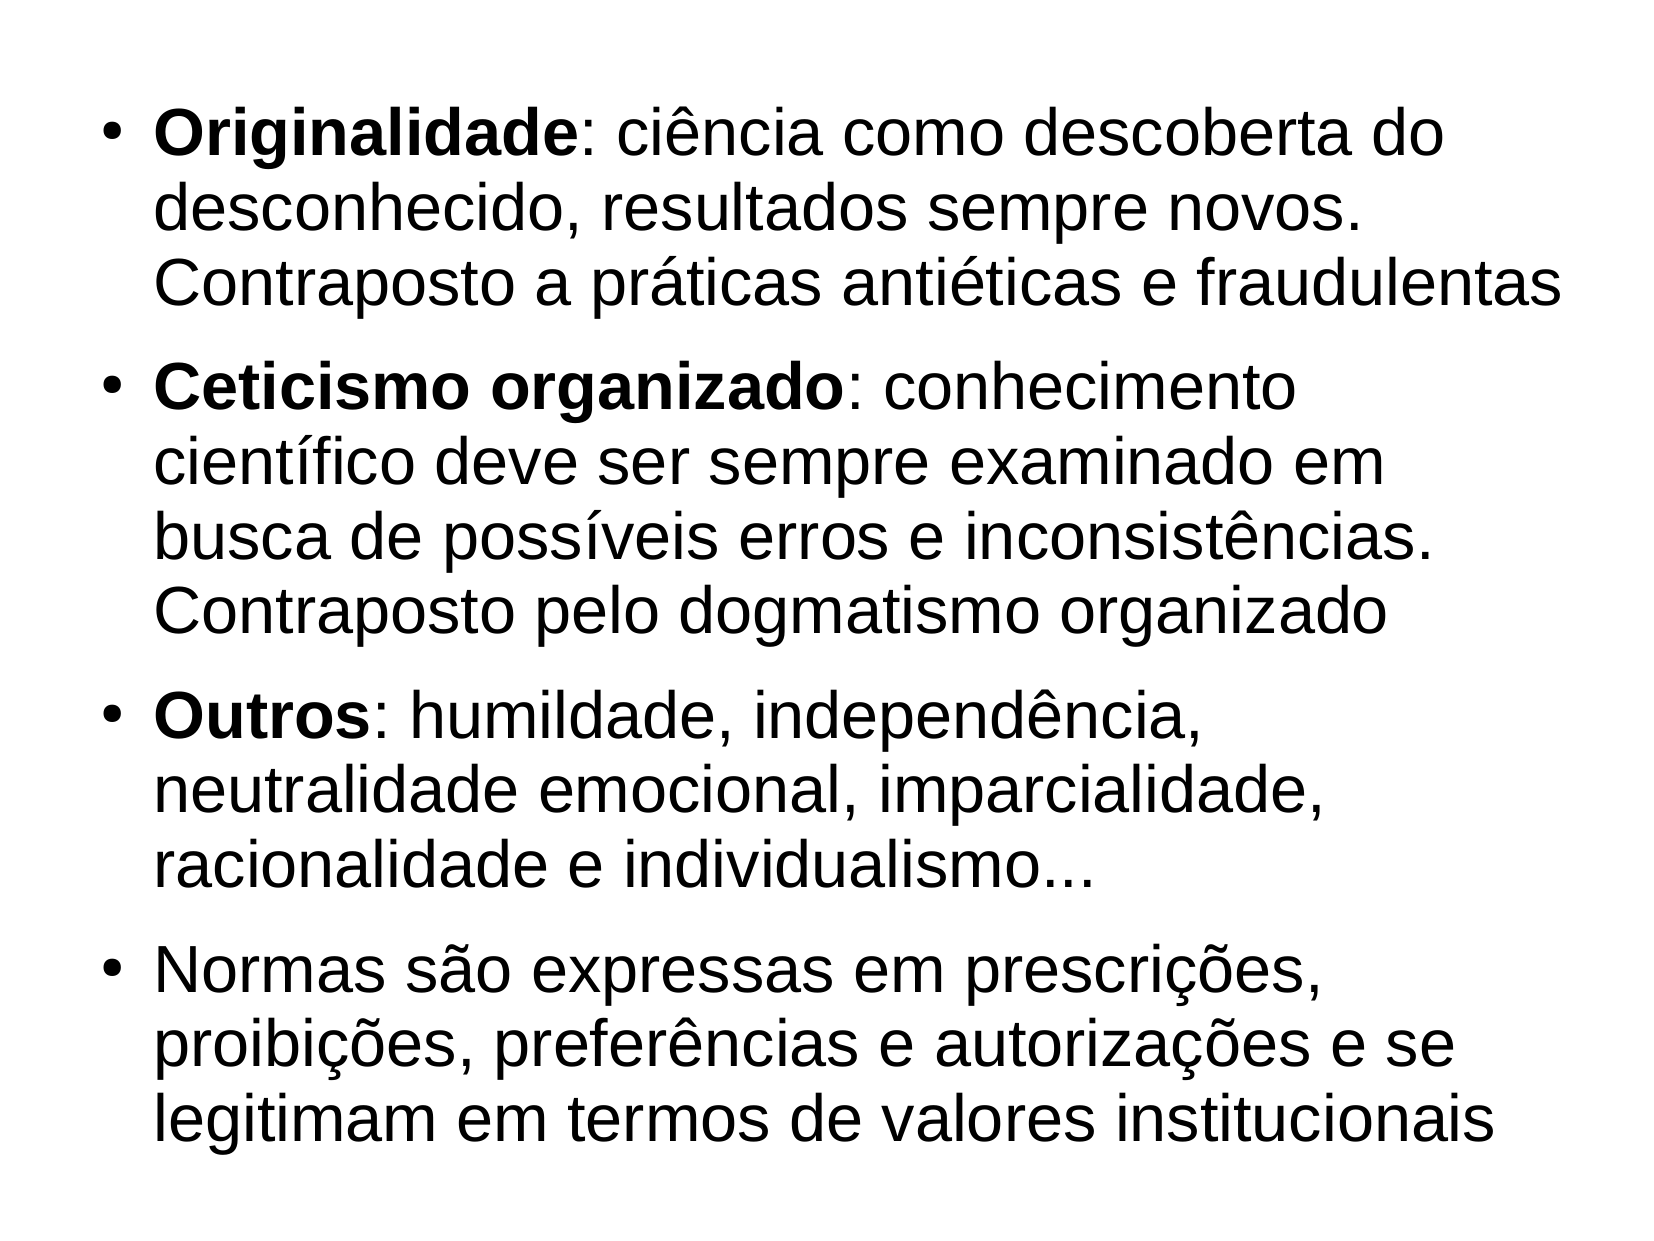

# Originalidade: ciência como descoberta do desconhecido, resultados sempre novos. Contraposto a práticas antiéticas e fraudulentas
Ceticismo organizado: conhecimento científico deve ser sempre examinado em busca de possíveis erros e inconsistências. Contraposto pelo dogmatismo organizado
Outros: humildade, independência, neutralidade emocional, imparcialidade, racionalidade e individualismo...
Normas são expressas em prescrições, proibições, preferências e autorizações e se legitimam em termos de valores institucionais